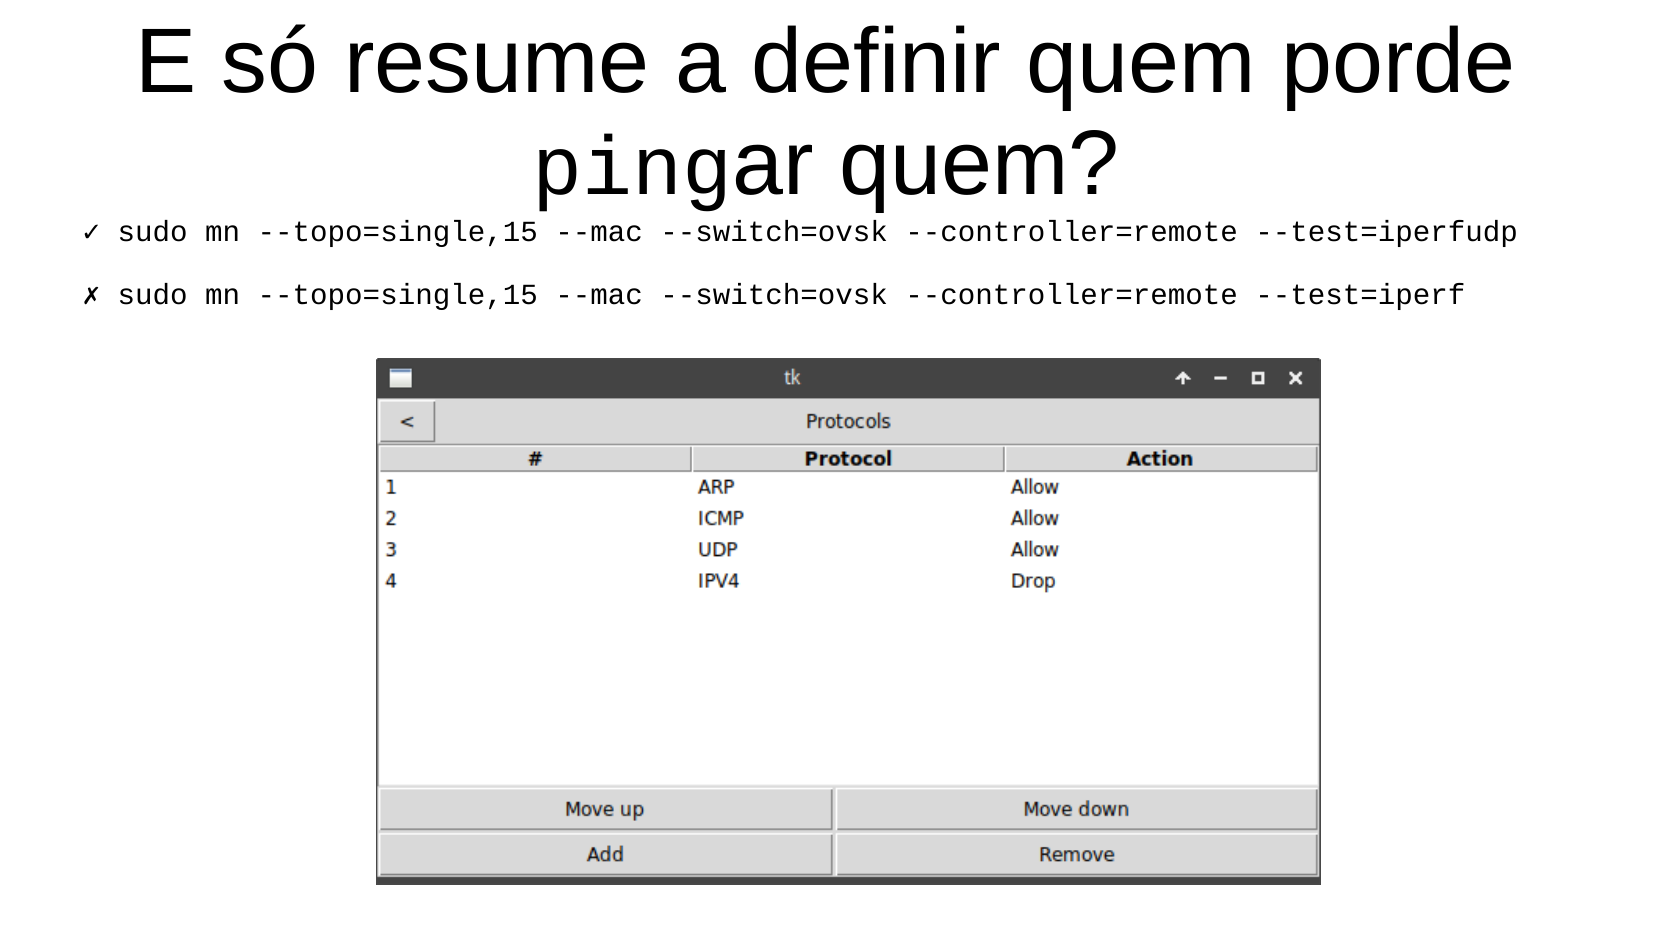

# E só resume a definir quem porde pingar quem?
✓ sudo mn --topo=single,15 --mac --switch=ovsk --controller=remote --test=iperfudp
✗ sudo mn --topo=single,15 --mac --switch=ovsk --controller=remote --test=iperf